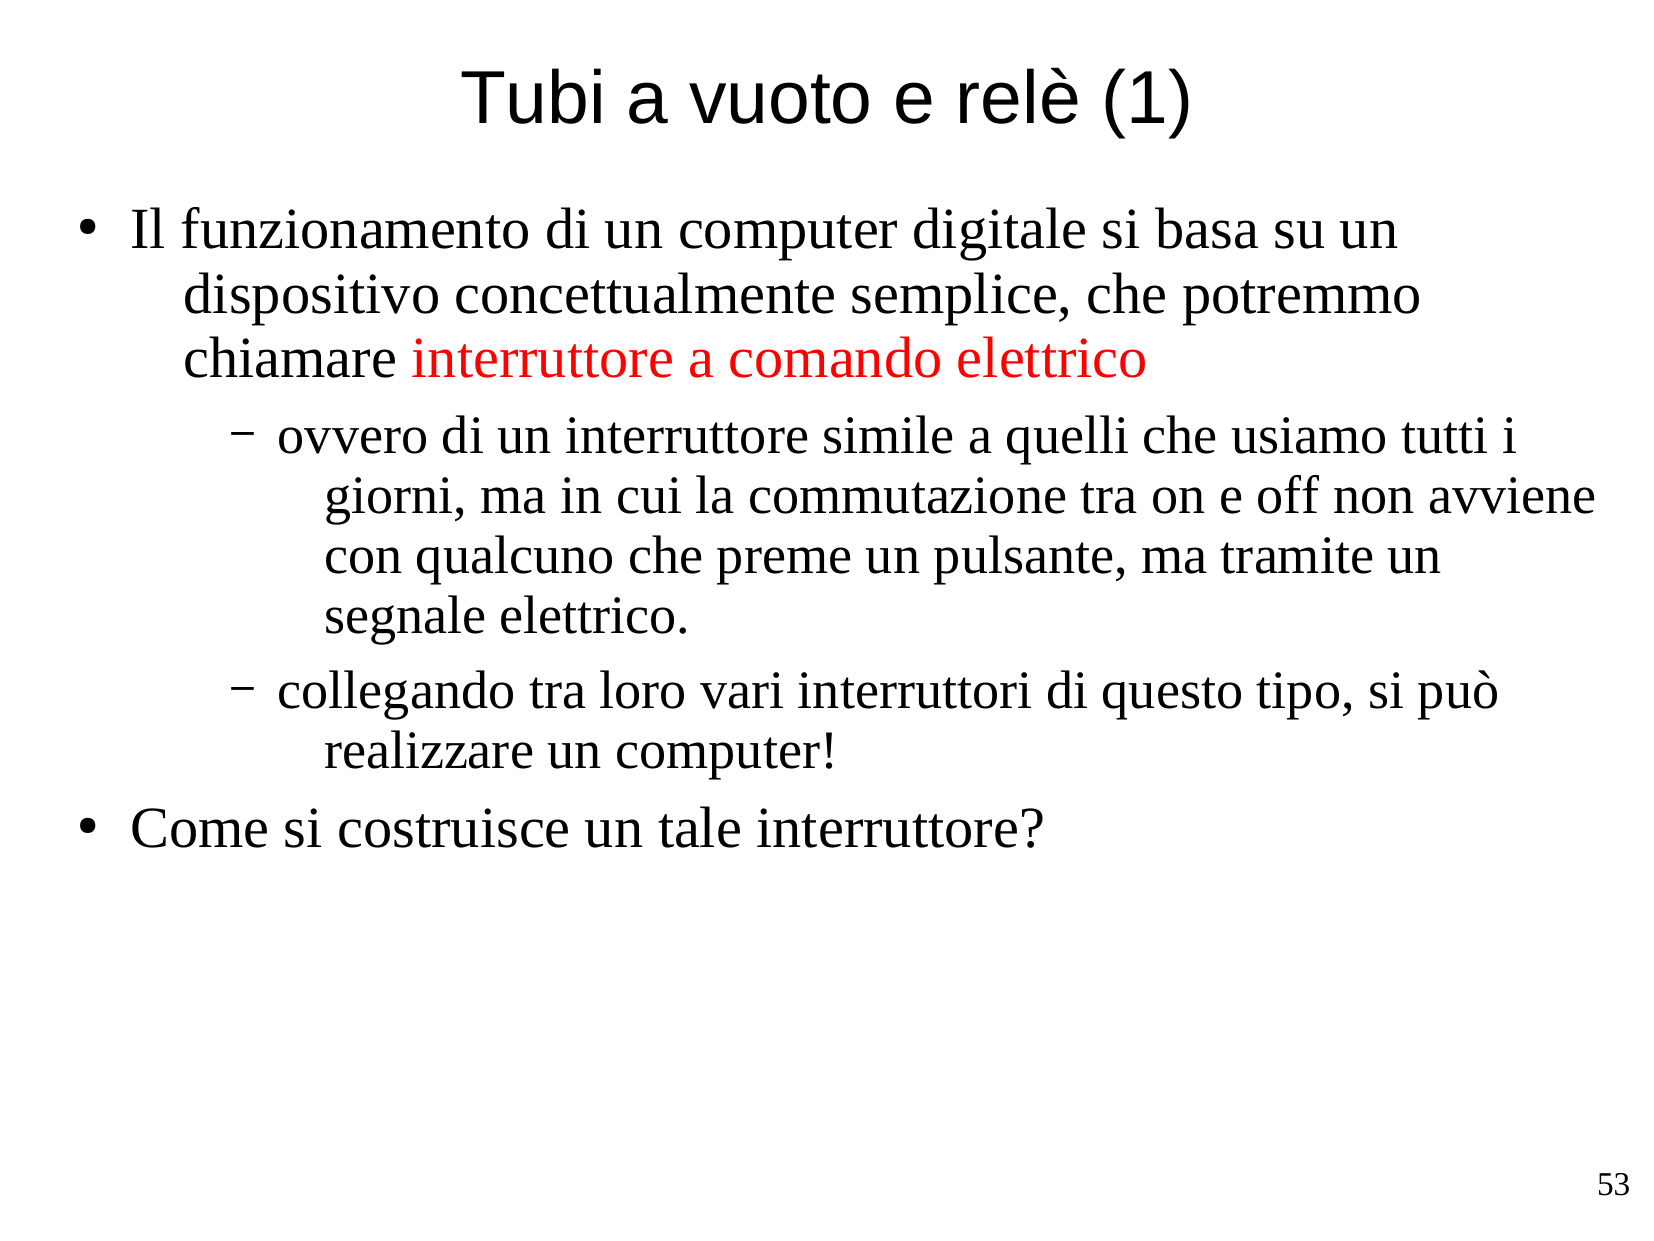

# Tubi a vuoto e relè (1)
Il funzionamento di un computer digitale si basa su un dispositivo concettualmente semplice, che potremmo chiamare interruttore a comando elettrico
ovvero di un interruttore simile a quelli che usiamo tutti i giorni, ma in cui la commutazione tra on e off non avviene con qualcuno che preme un pulsante, ma tramite un segnale elettrico.
collegando tra loro vari interruttori di questo tipo, si può realizzare un computer!
Come si costruisce un tale interruttore?